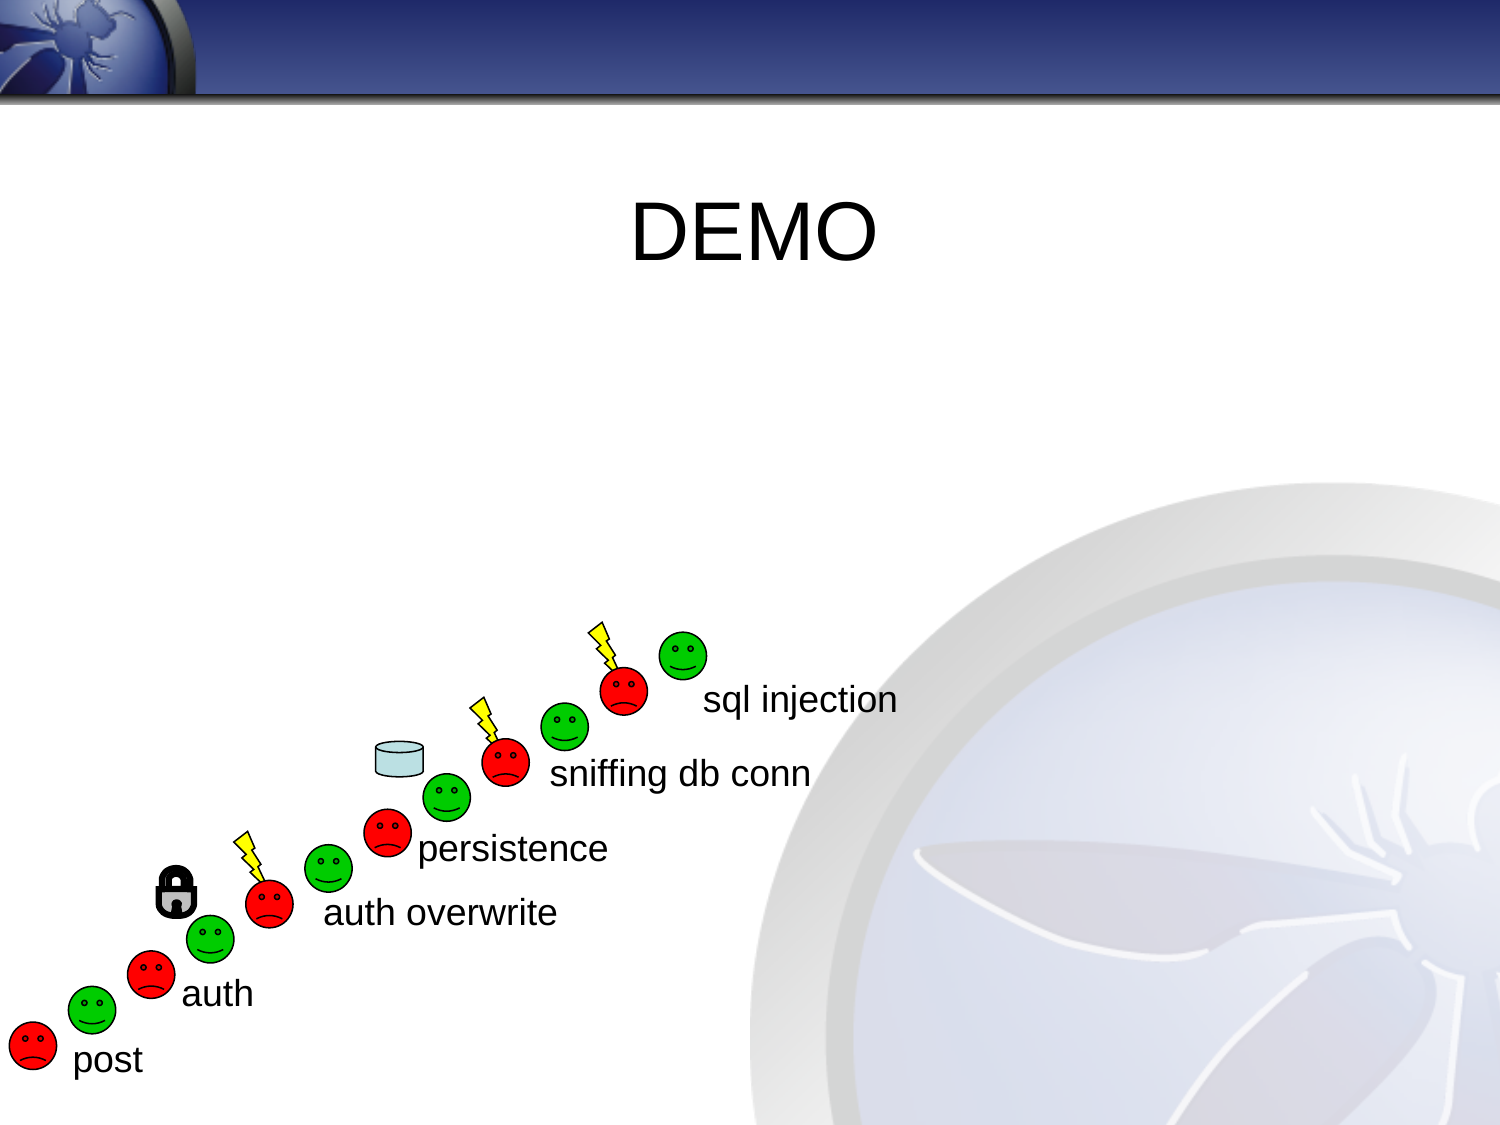

DEMO
sql injection
sniffing db conn
persistence
auth overwrite
auth
post